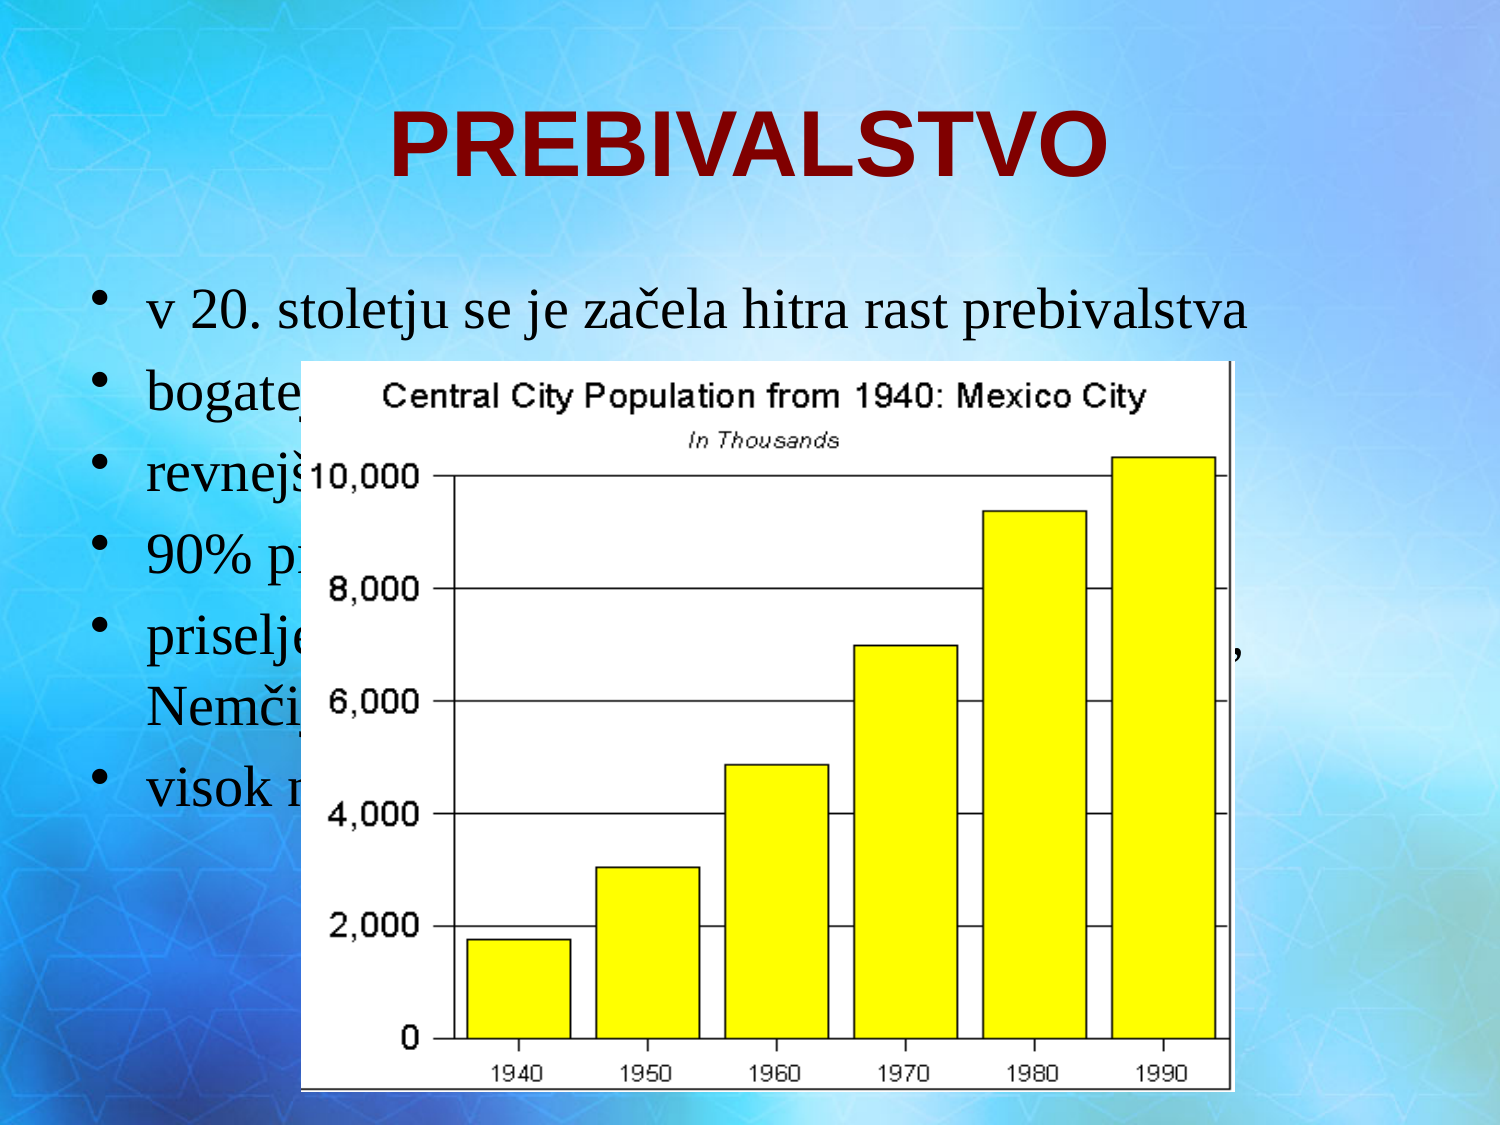

# PREBIVALSTVO
v 20. stoletju se je začela hitra rast prebivalstva
bogatejši sloj: jug in jugo - zahod
revnejši sloj: vzhod in severo - vzhod
90% prebivalcev je katoličanov
priseljenci: ZDA, Argentina, Brazilija, Španija, Nemčija, Kitajska…
visok naravni prilastek